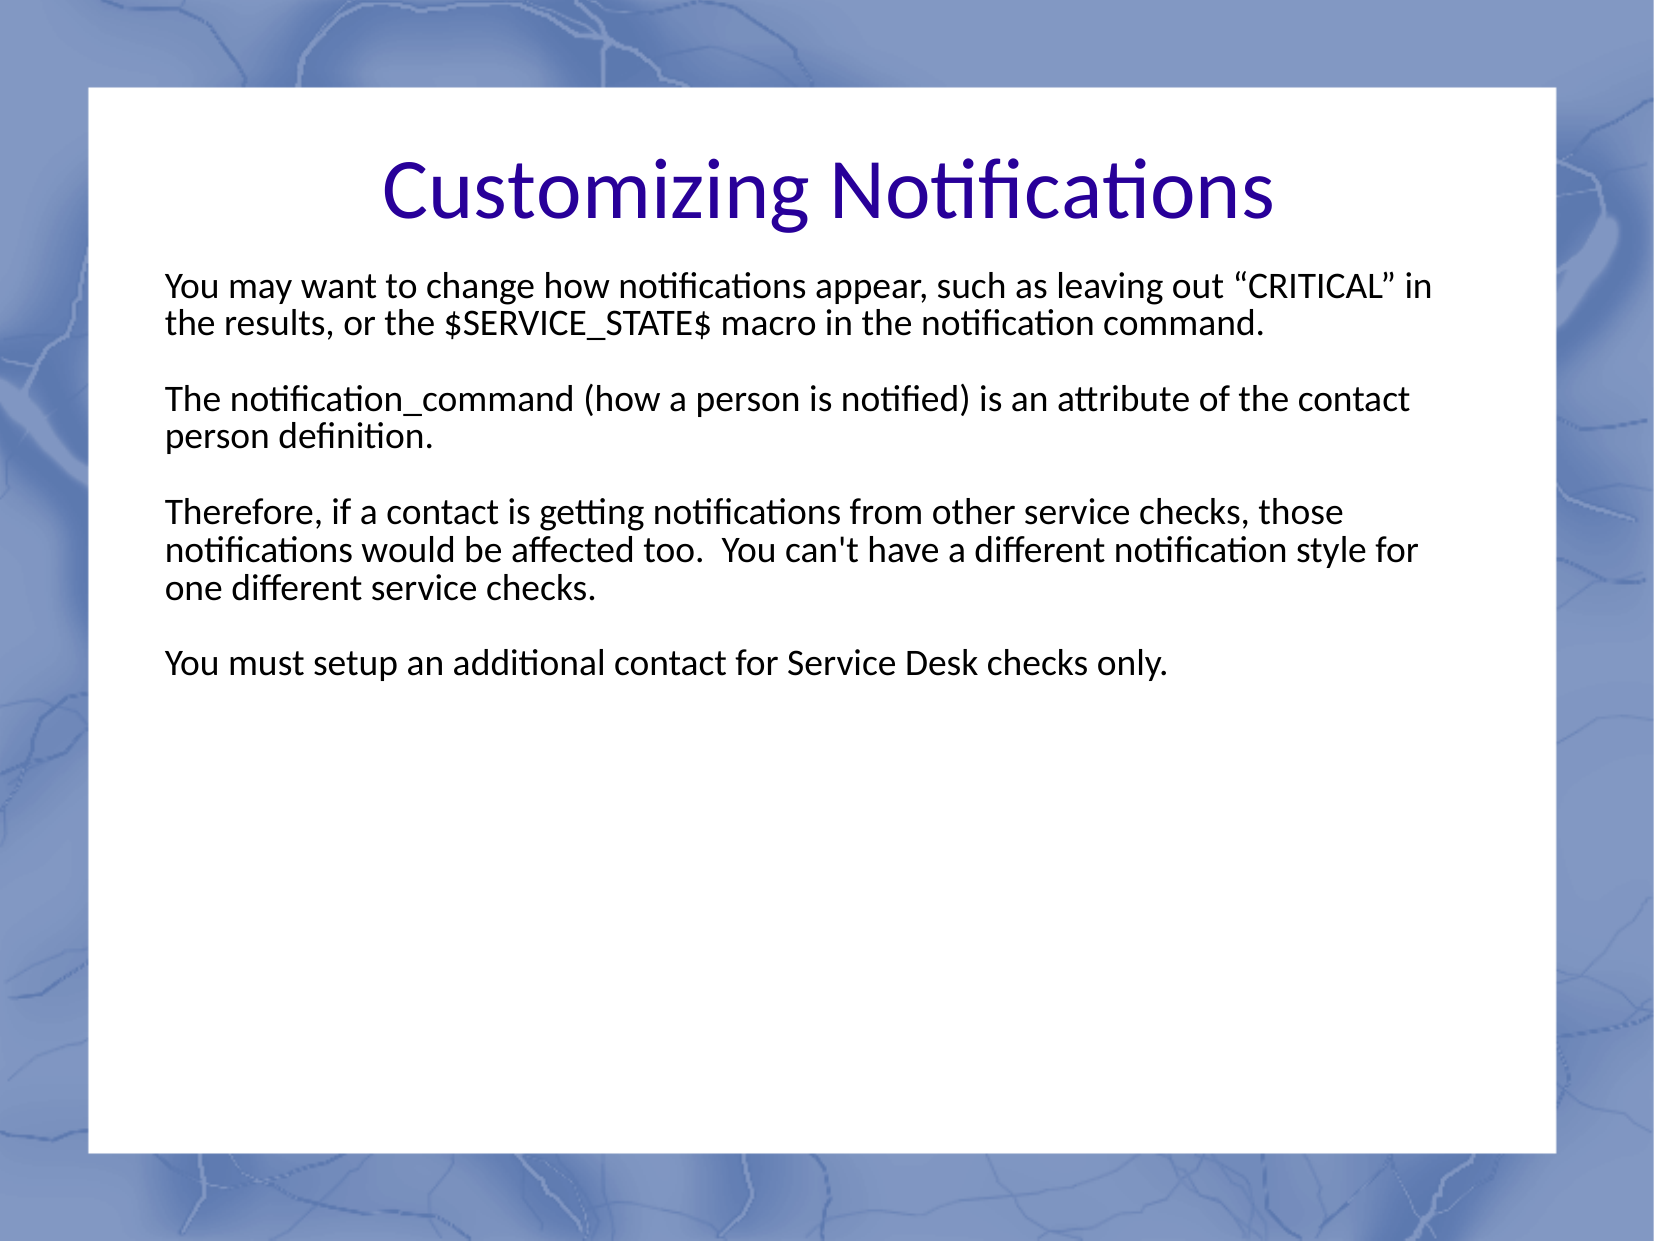

# Customizing Notifications
You may want to change how notifications appear, such as leaving out “CRITICAL” in the results, or the $SERVICE_STATE$ macro in the notification command.
The notification_command (how a person is notified) is an attribute of the contact person definition.
Therefore, if a contact is getting notifications from other service checks, those notifications would be affected too. You can't have a different notification style for one different service checks.
You must setup an additional contact for Service Desk checks only.